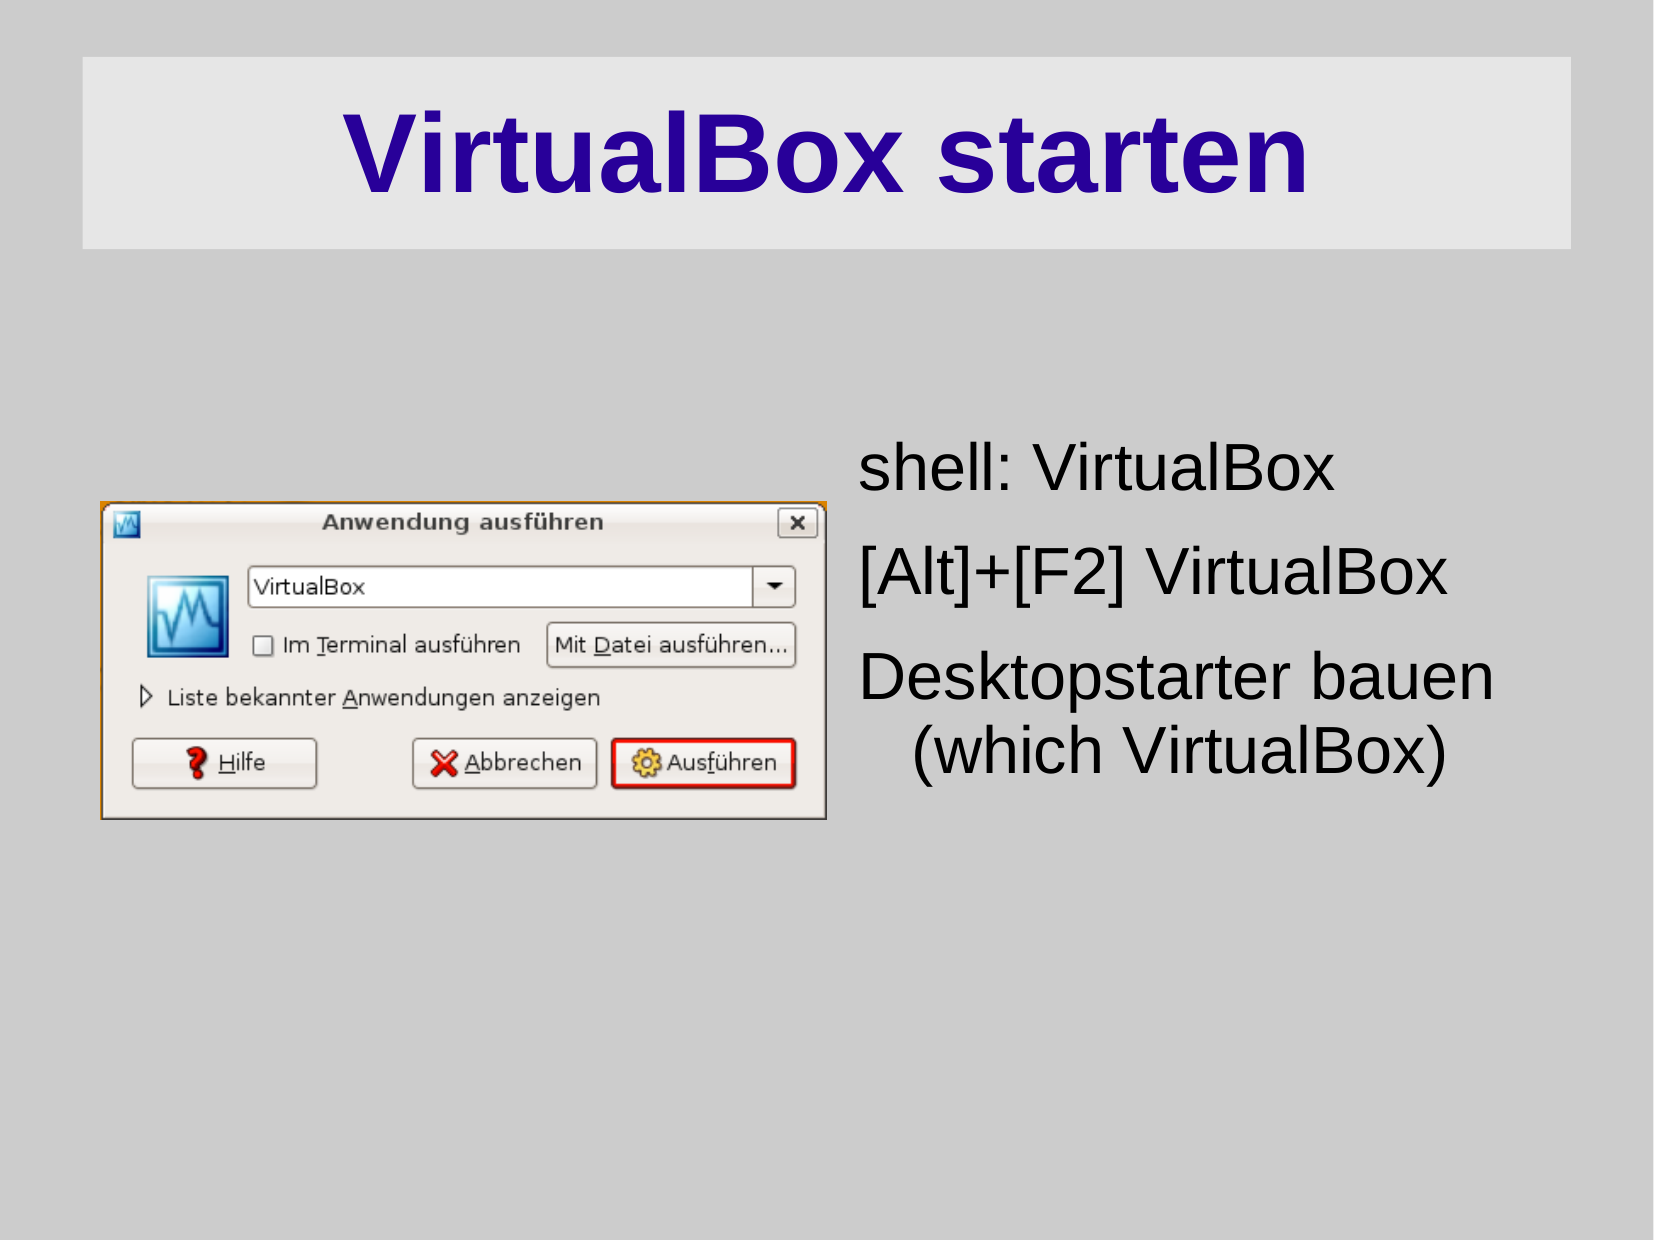

# VirtualBox starten
shell: VirtualBox
[Alt]+[F2] VirtualBox
Desktopstarter bauen
(which VirtualBox)